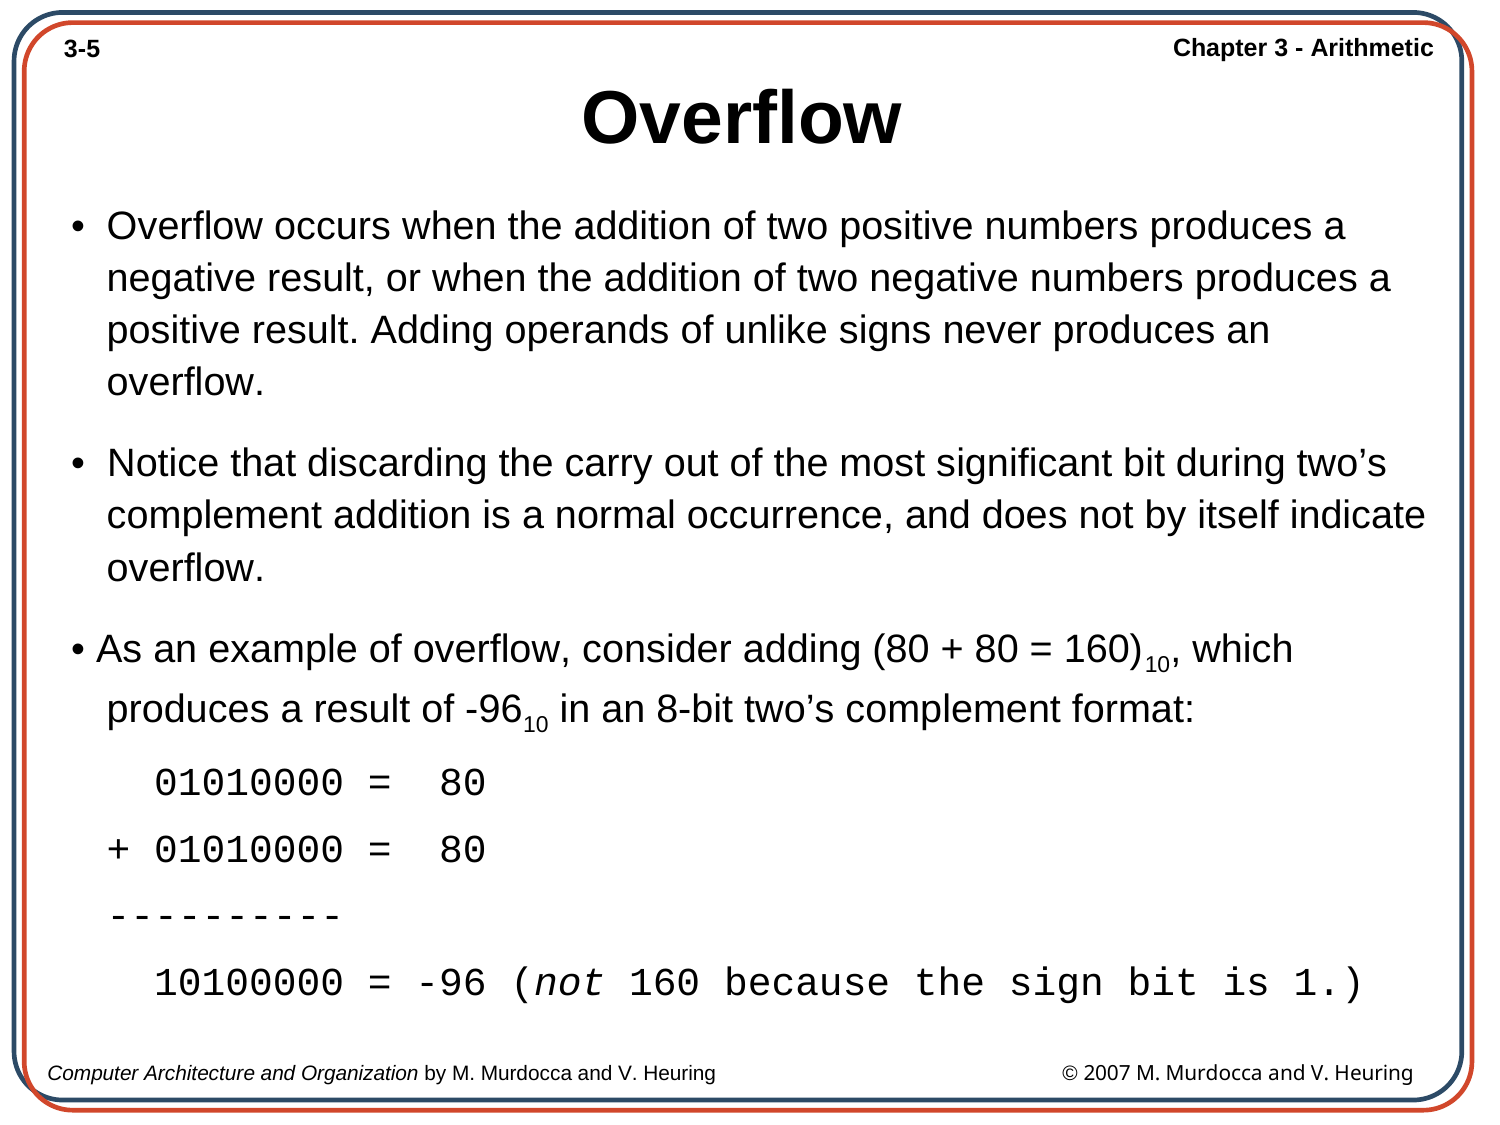

# Overflow
•	Overflow occurs when the addition of two positive numbers produces a negative result, or when the addition of two negative numbers produces a positive result. Adding operands of unlike signs never produces an overflow.
• Notice that discarding the carry out of the most significant bit during two’s complement addition is a normal occurrence, and does not by itself indicate overflow.
• As an example of overflow, consider adding (80 + 80 = 160)10, which produces a result of -9610 in an 8-bit two’s complement format:
	 01010000 = 80
	+ 01010000 = 80
	----------
	 10100000 = -96 (not 160 because the sign bit is 1.)